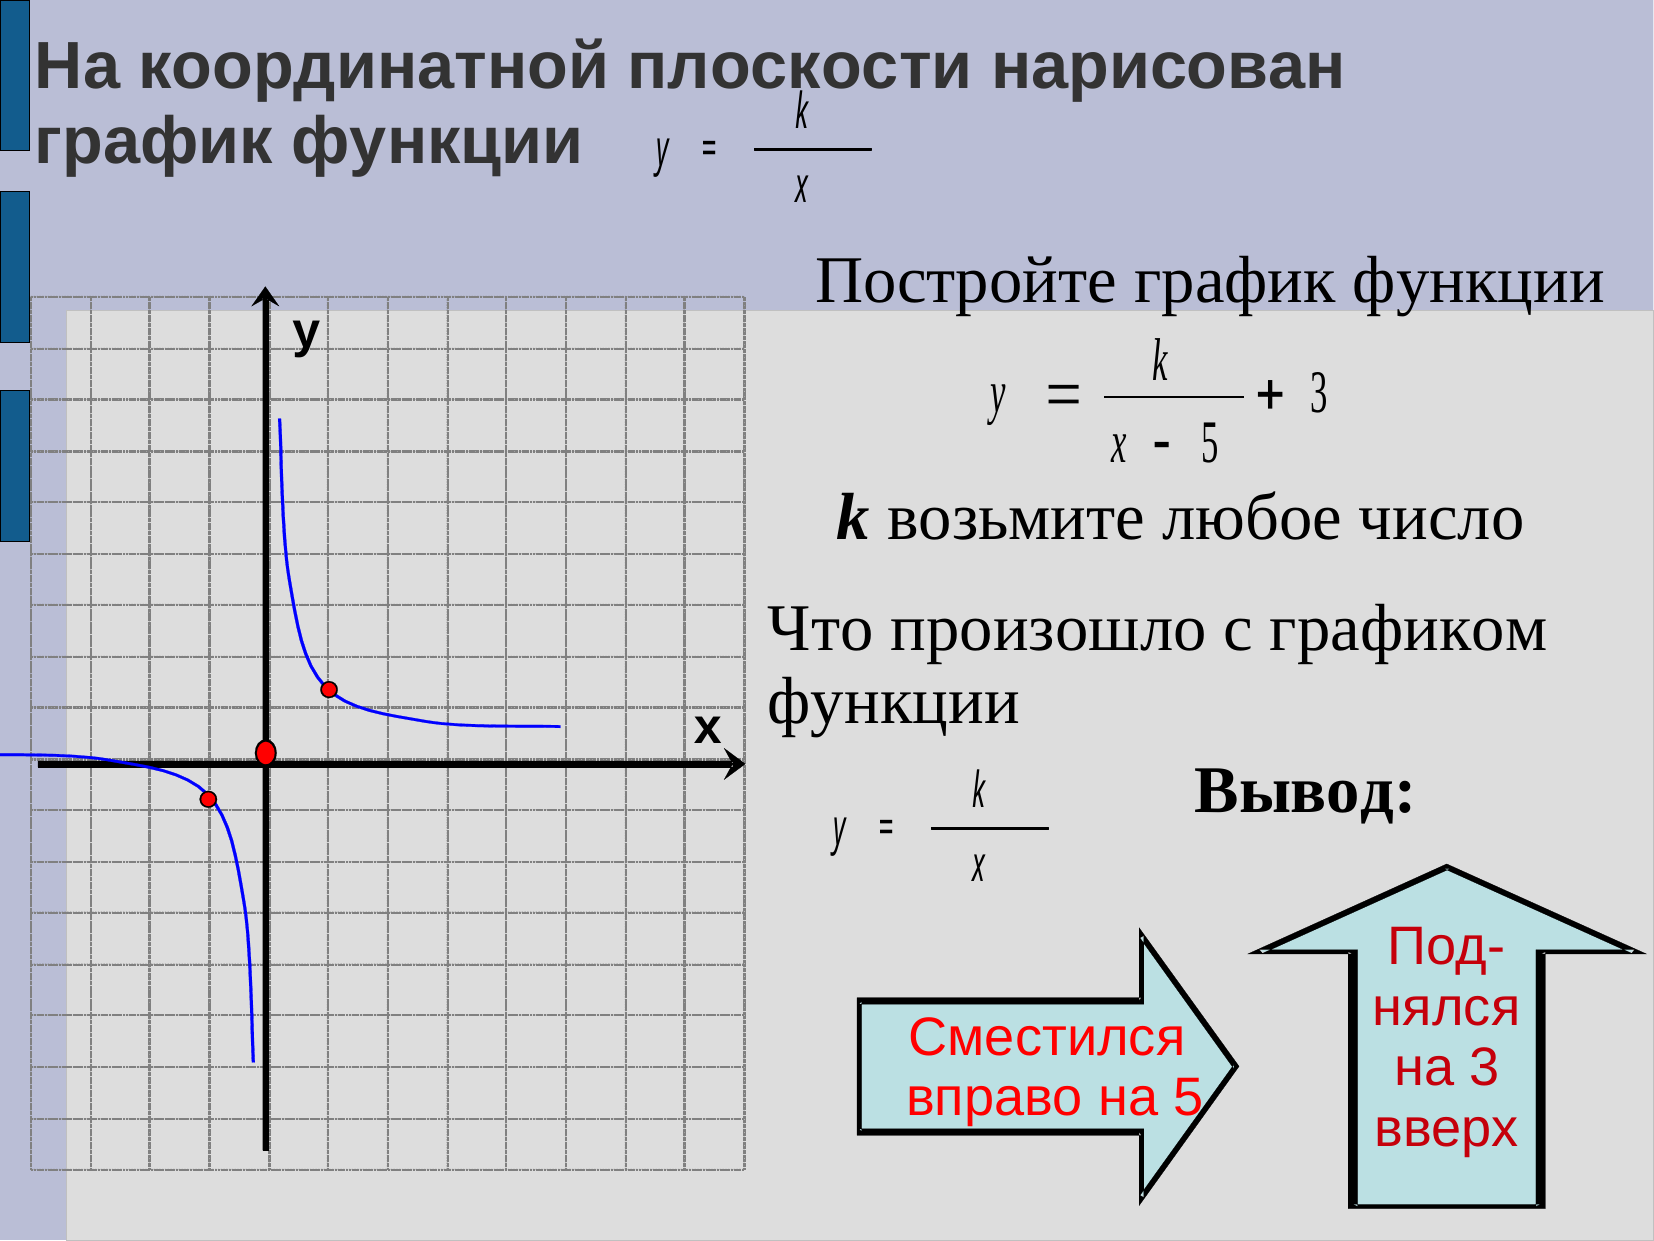

# На координатной плоскости нарисован график функции
Постройте график функции
у
k возьмите любое число
Что произошло с графиком функции
Вывод:
х
Под-
нялся
на 3
вверх
Сместился
 вправо на 5